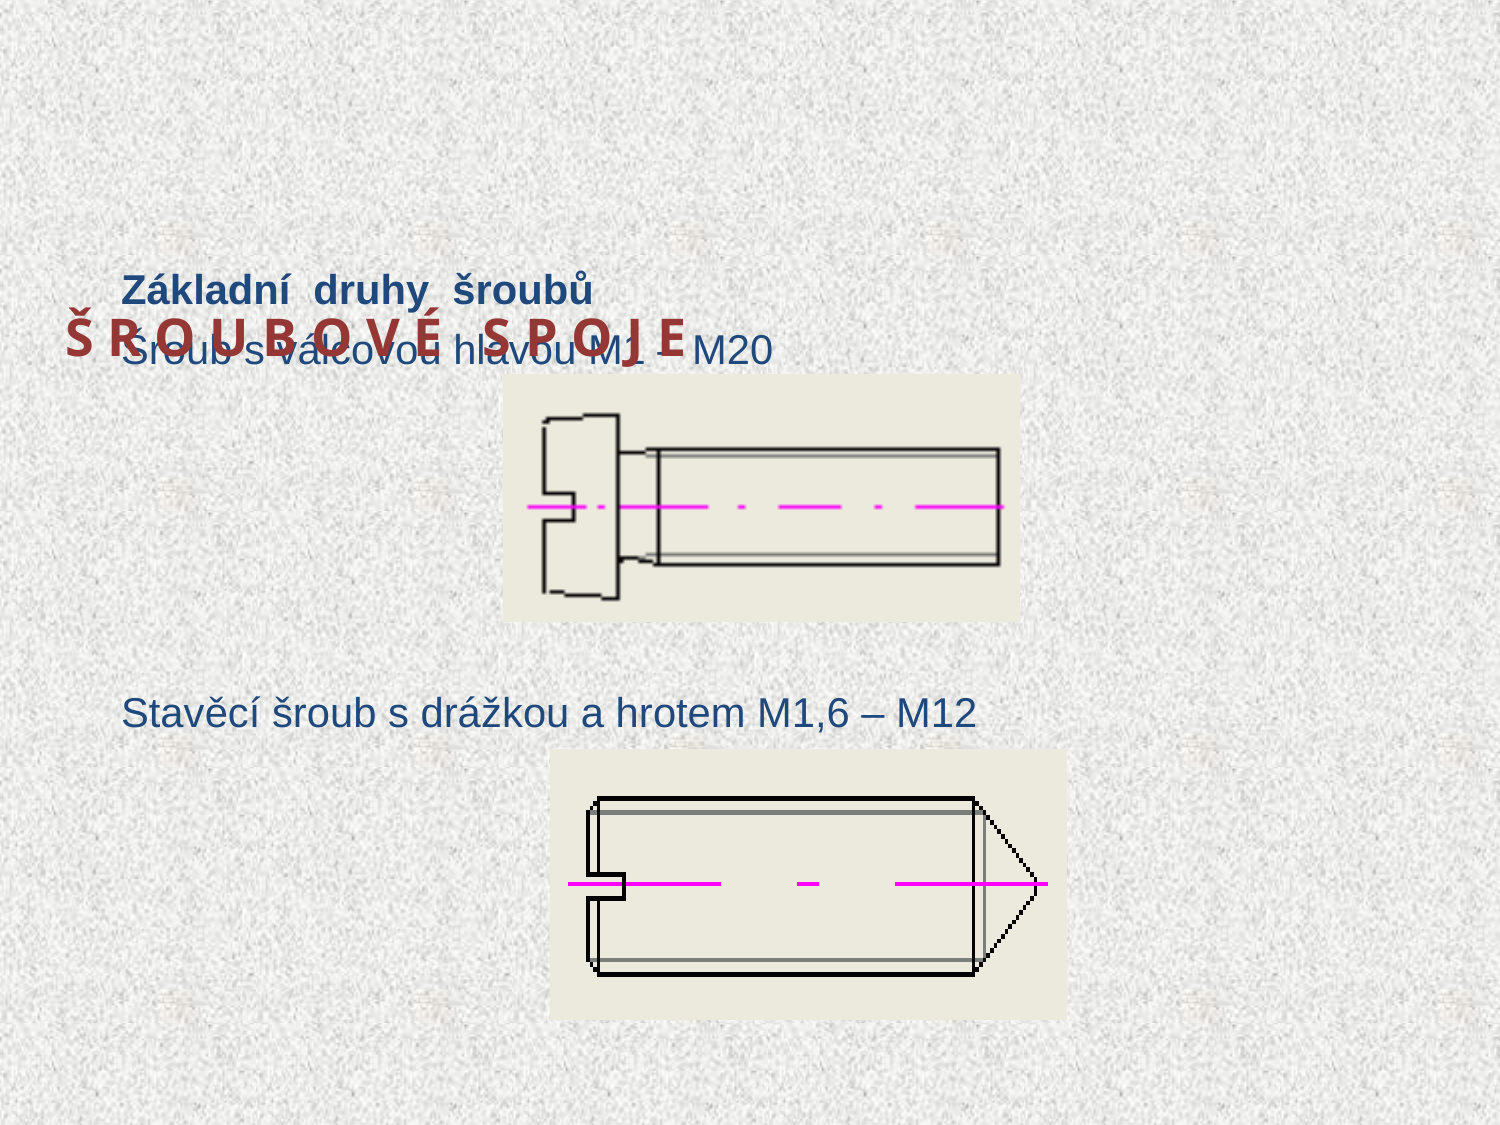

Š R O U B O V É S P O J E
# Základní druhy šroubů
Šroub s válcovou hlavou M1 – M20
Stavěcí šroub s drážkou a hrotem M1,6 – M12